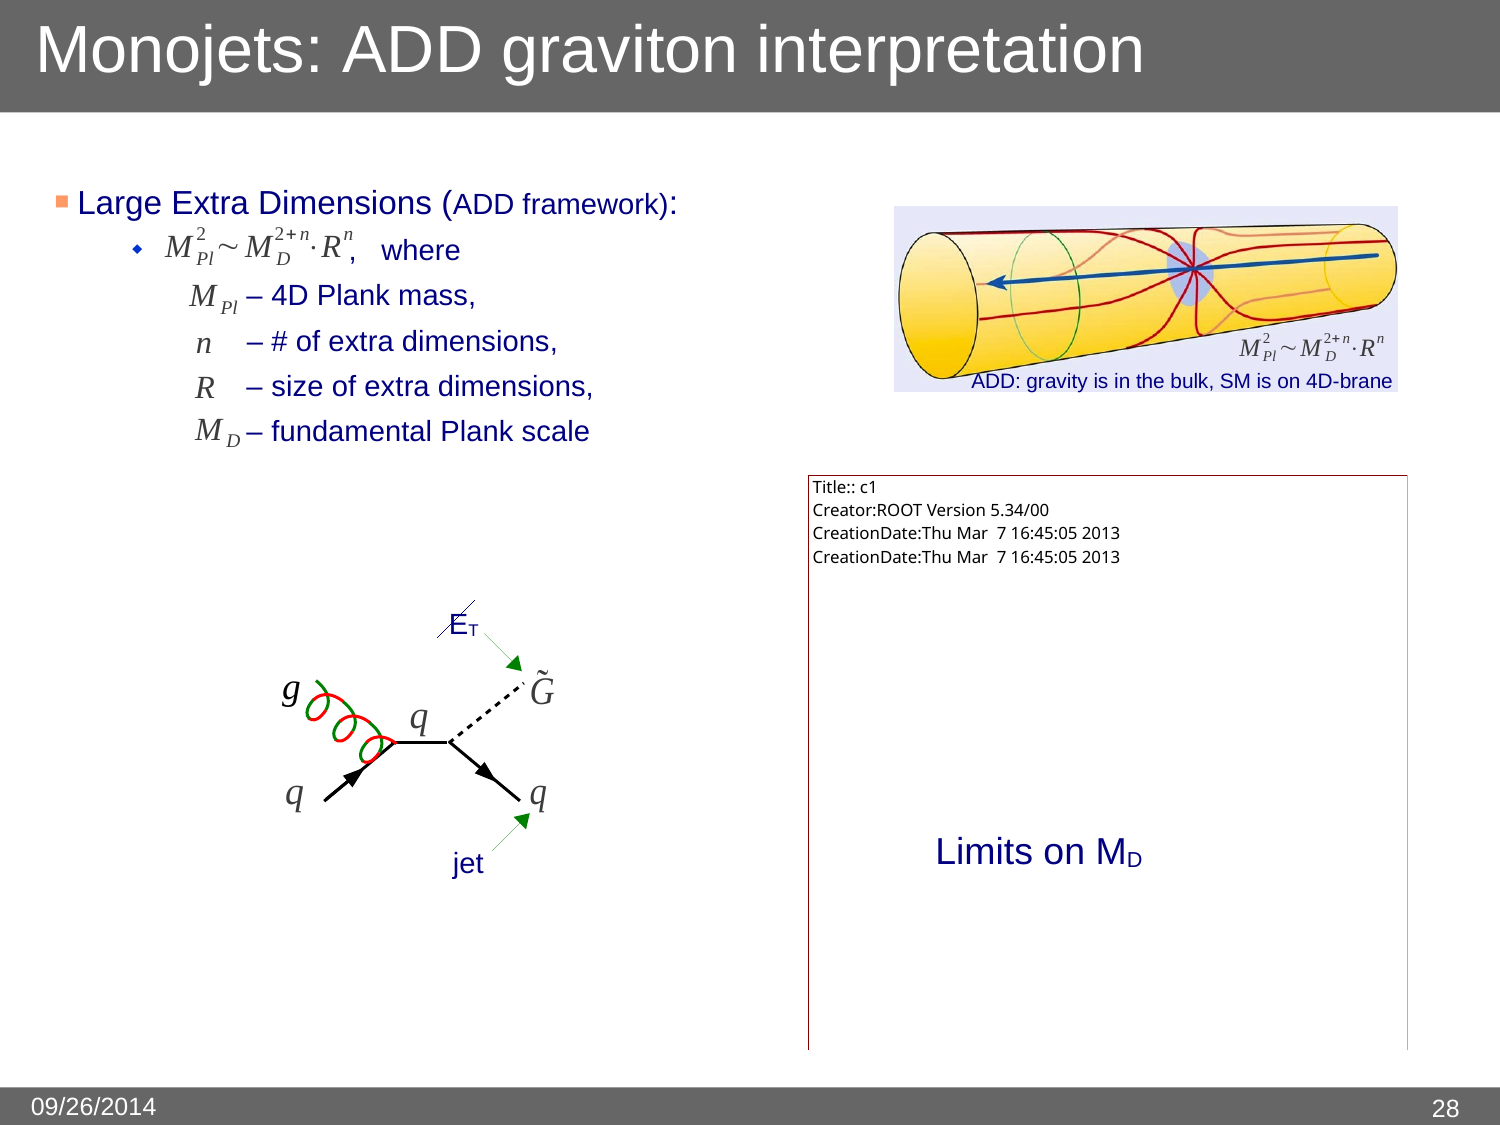

# Monojets: ADD graviton interpretation
 Large Extra Dimensions (ADD framework):
 , where
 – 4D Plank mass,
 – # of extra dimensions,
 – size of extra dimensions,
 – fundamental Plank scale
ADD: gravity is in the bulk, SM is on 4D-brane
ET
g
Limits on MD
jet